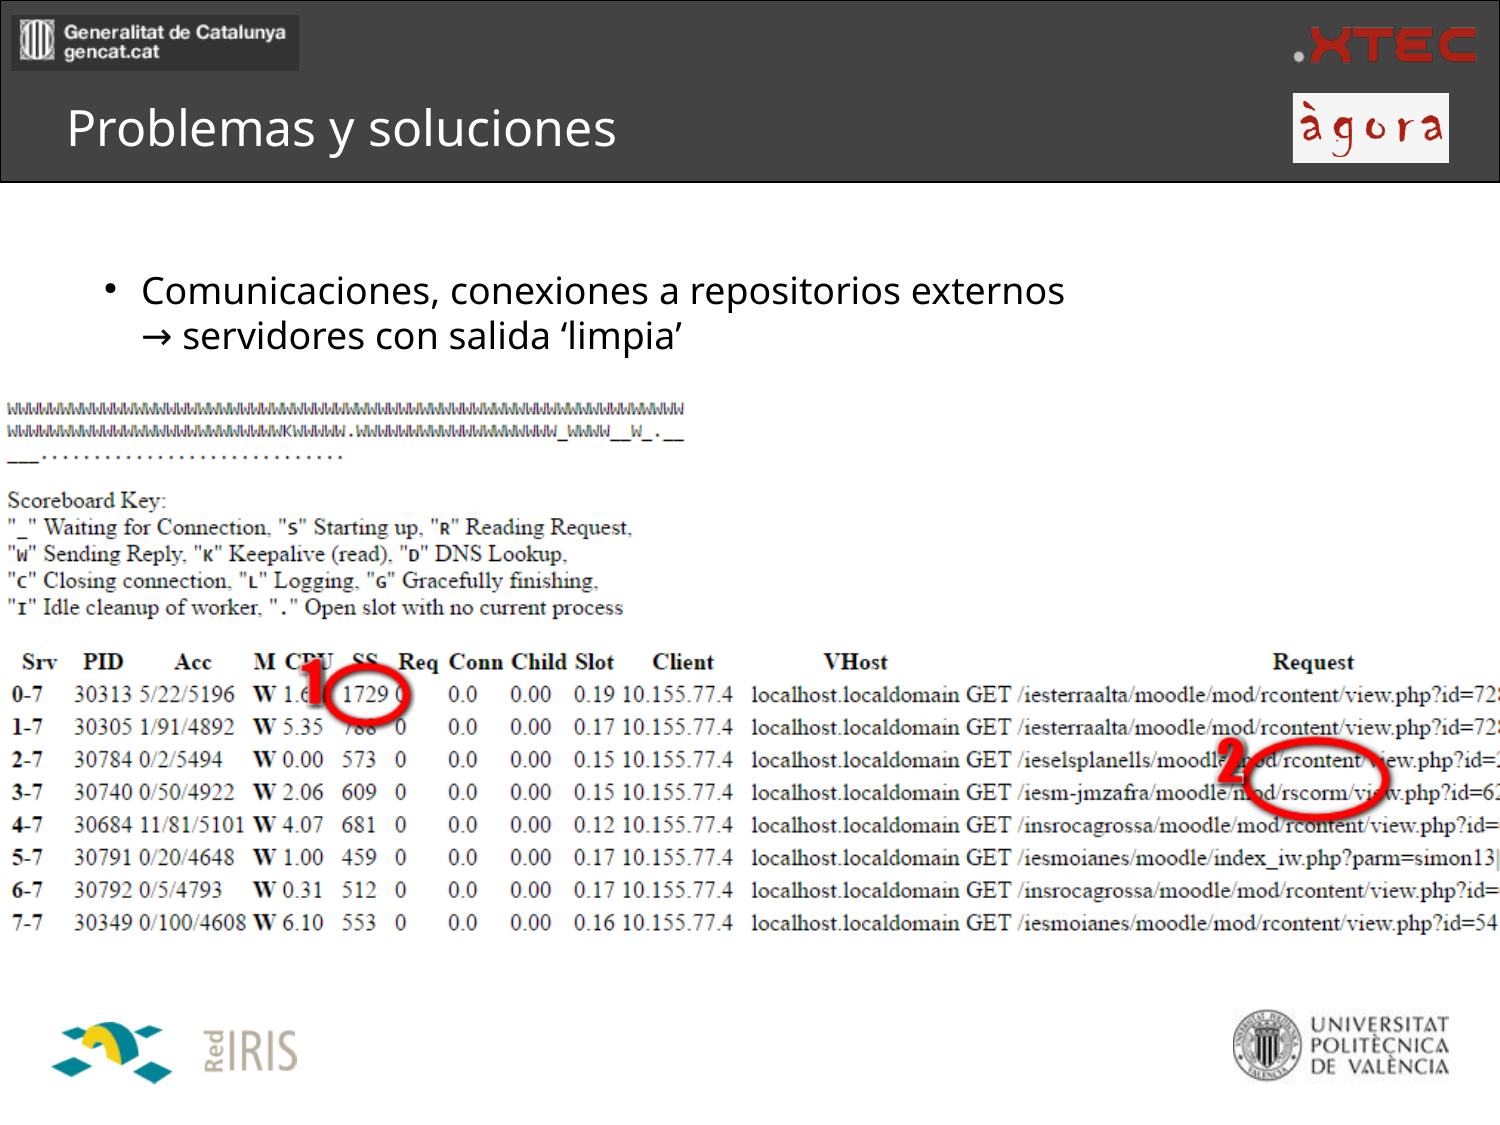

# Problemas y soluciones
Comunicaciones, conexiones a repositorios externos
→ servidores con salida ‘limpia’